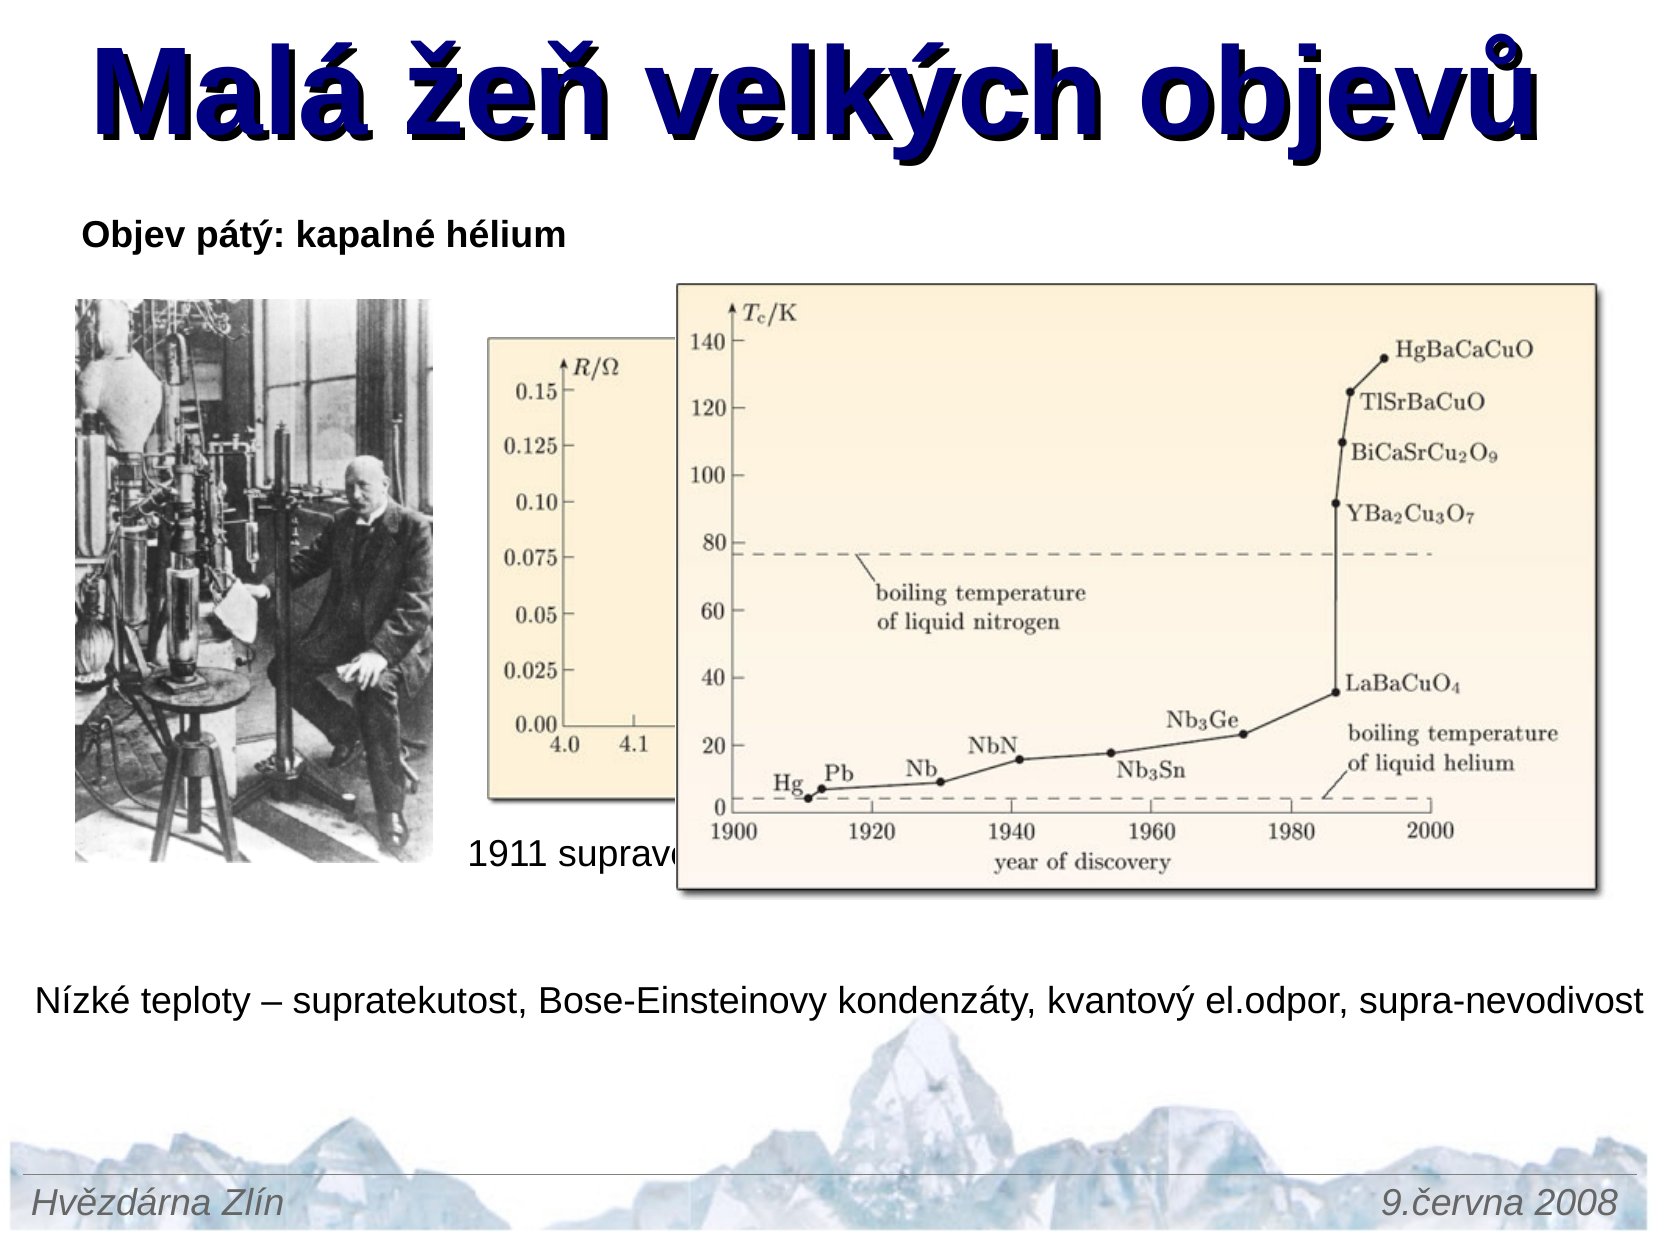

Malá žeň velkých objevů
Objev pátý: kapalné hélium
1911 supravodivost Hg
Nízké teploty – supratekutost, Bose-Einsteinovy kondenzáty, kvantový el.odpor, supra-nevodivost
Hvězdárna Zlín															9.června 2008